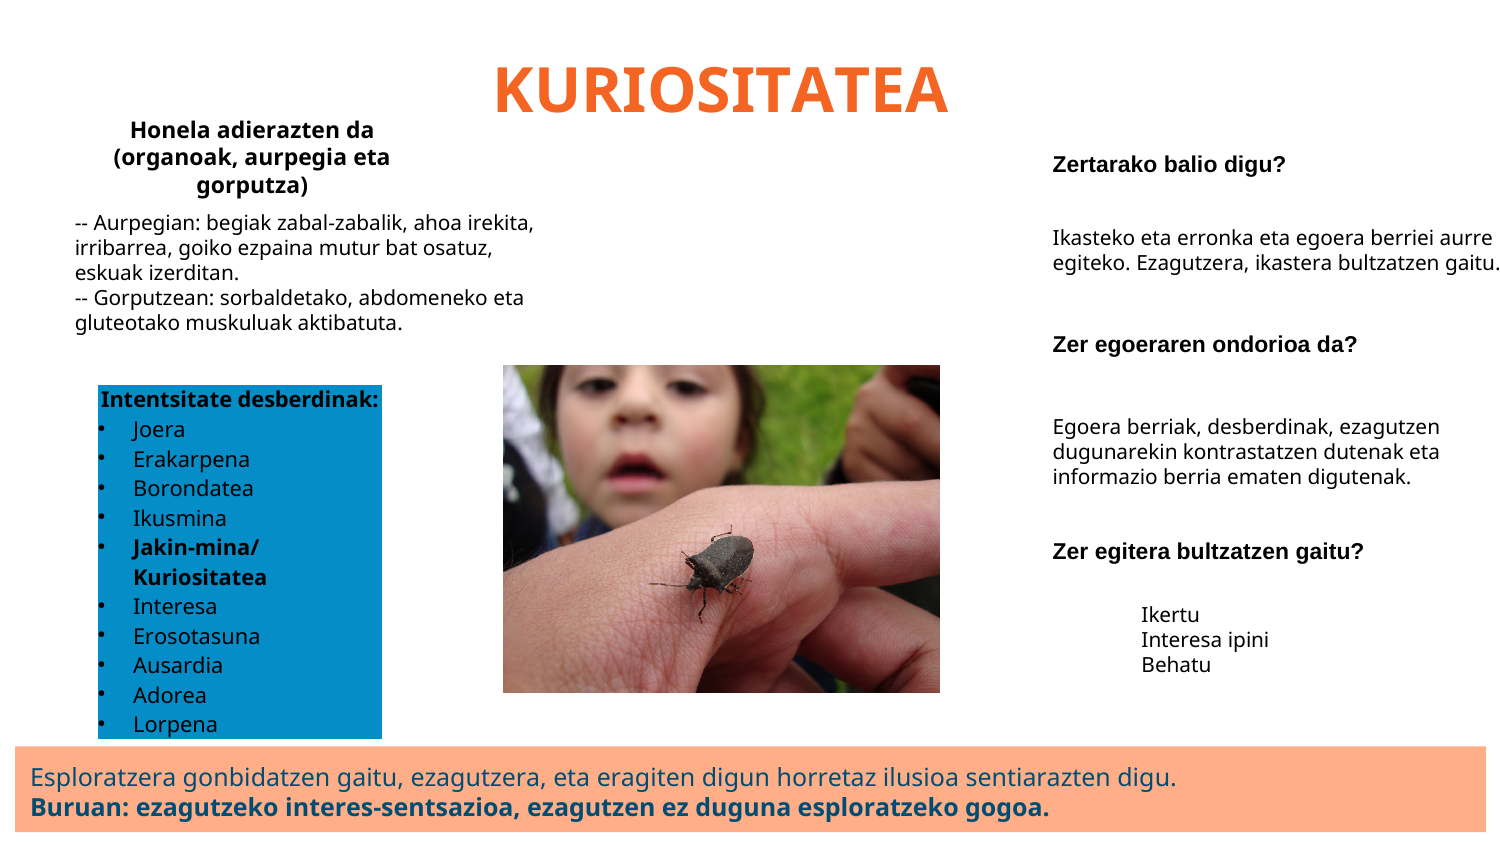

# KURIOSITATEA
Honela adierazten da
(organoak, aurpegia eta gorputza)
Zertarako balio digu?
Ikasteko eta erronka eta egoera berriei aurre egiteko. Ezagutzera, ikastera bultzatzen gaitu.
-- Aurpegian: begiak zabal-zabalik, ahoa irekita, irribarrea, goiko ezpaina mutur bat osatuz, eskuak izerditan.
-- Gorputzean: sorbaldetako, abdomeneko eta gluteotako muskuluak aktibatuta.
Zer egoeraren ondorioa da?
| Intentsitate desberdinak: |
| --- |
| Joera Erakarpena Borondatea Ikusmina Jakin-mina/ Kuriositatea Interesa Erosotasuna Ausardia Adorea Lorpena |
Egoera berriak, desberdinak, ezagutzen dugunarekin kontrastatzen dutenak eta informazio berria ematen digutenak.
Zer egitera bultzatzen gaitu?
Ikertu
Interesa ipini
Behatu
Esploratzera gonbidatzen gaitu, ezagutzera, eta eragiten digun horretaz ilusioa sentiarazten digu.
Buruan: ezagutzeko interes-sentsazioa, ezagutzen ez duguna esploratzeko gogoa.